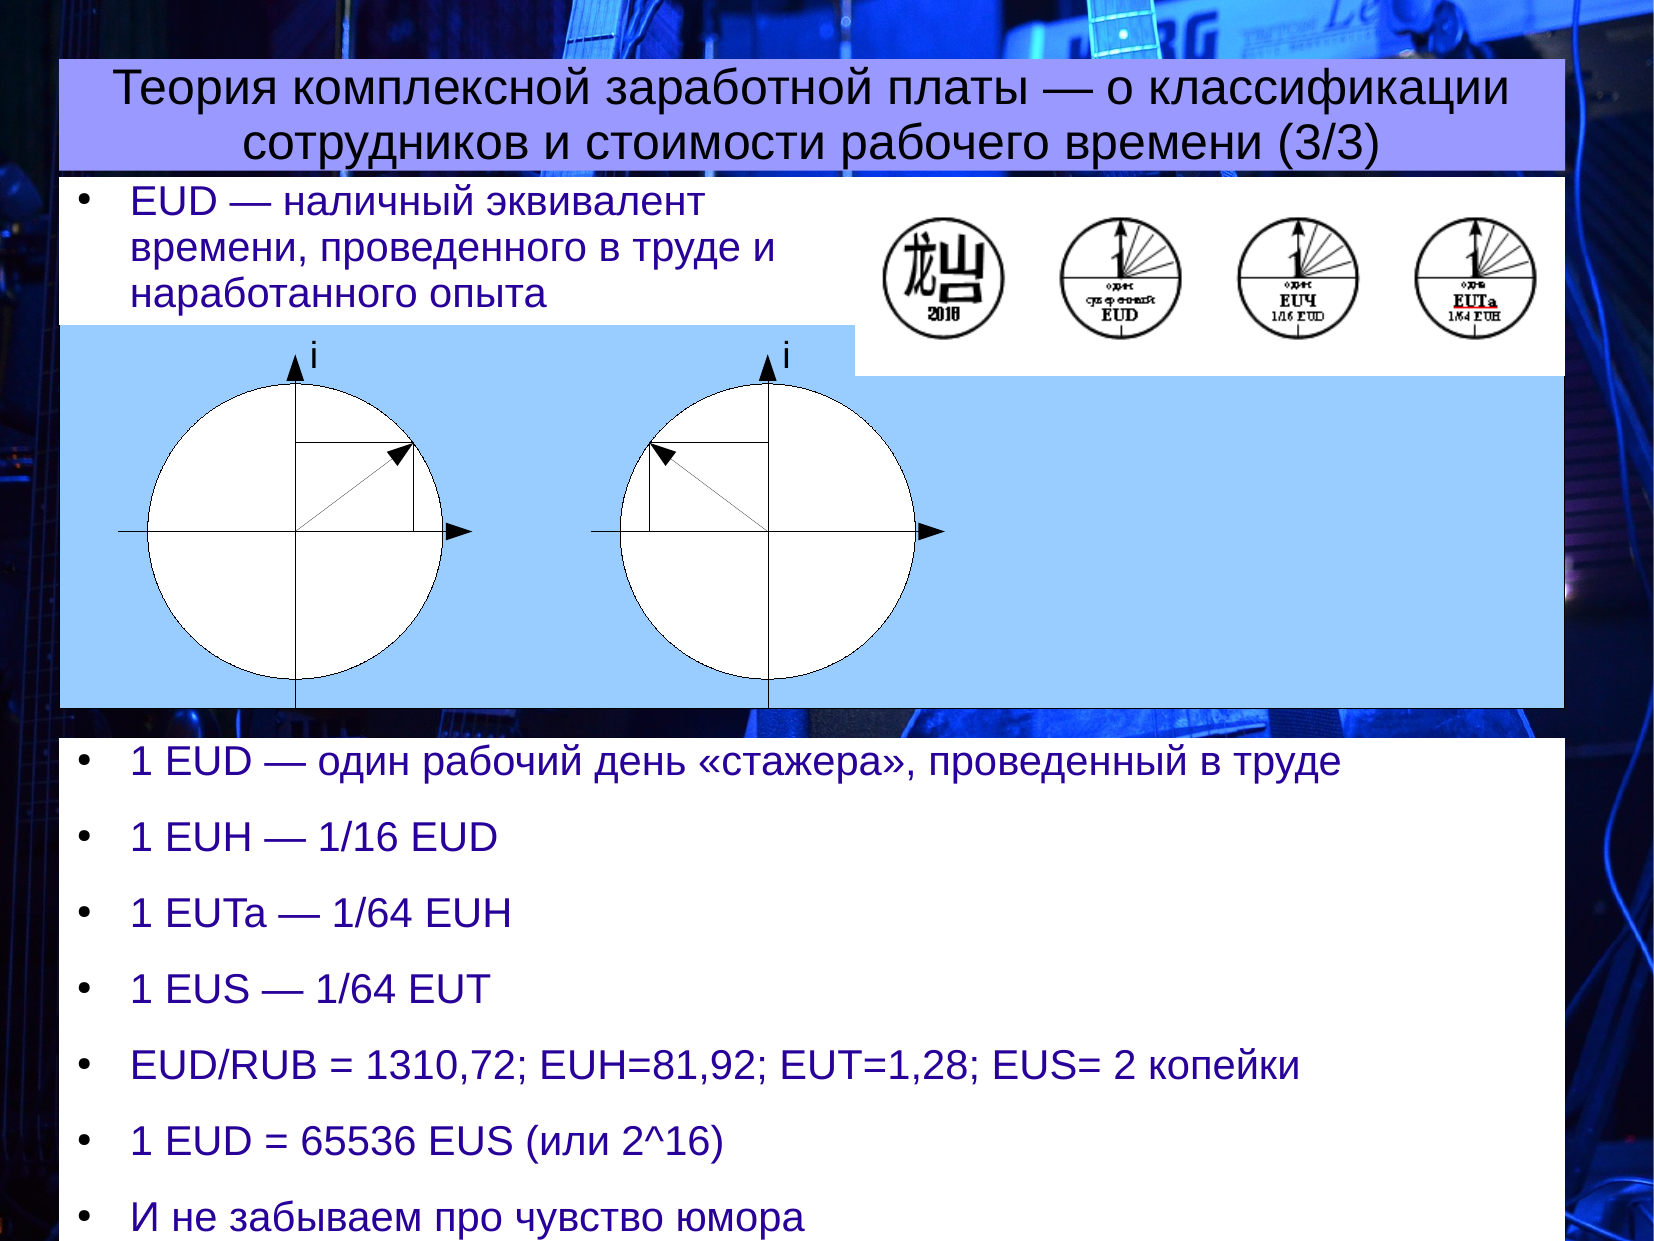

# Теория комплексной заработной платы — о классификации сотрудников и стоимости рабочего времени (3/3)
EUD — наличный эквивалент времени, проведенного в труде и наработанного опыта
i
i
B
B
r
r
A
A
1 EUD — один рабочий день «стажера», проведенный в труде
1 EUH — 1/16 EUD
1 EUTa — 1/64 EUH
1 EUS — 1/64 EUT
EUD/RUB = 1310,72; EUH=81,92; EUT=1,28; EUS= 2 копейки
1 EUD = 65536 EUS (или 2^16)
И не забываем про чувство юмора